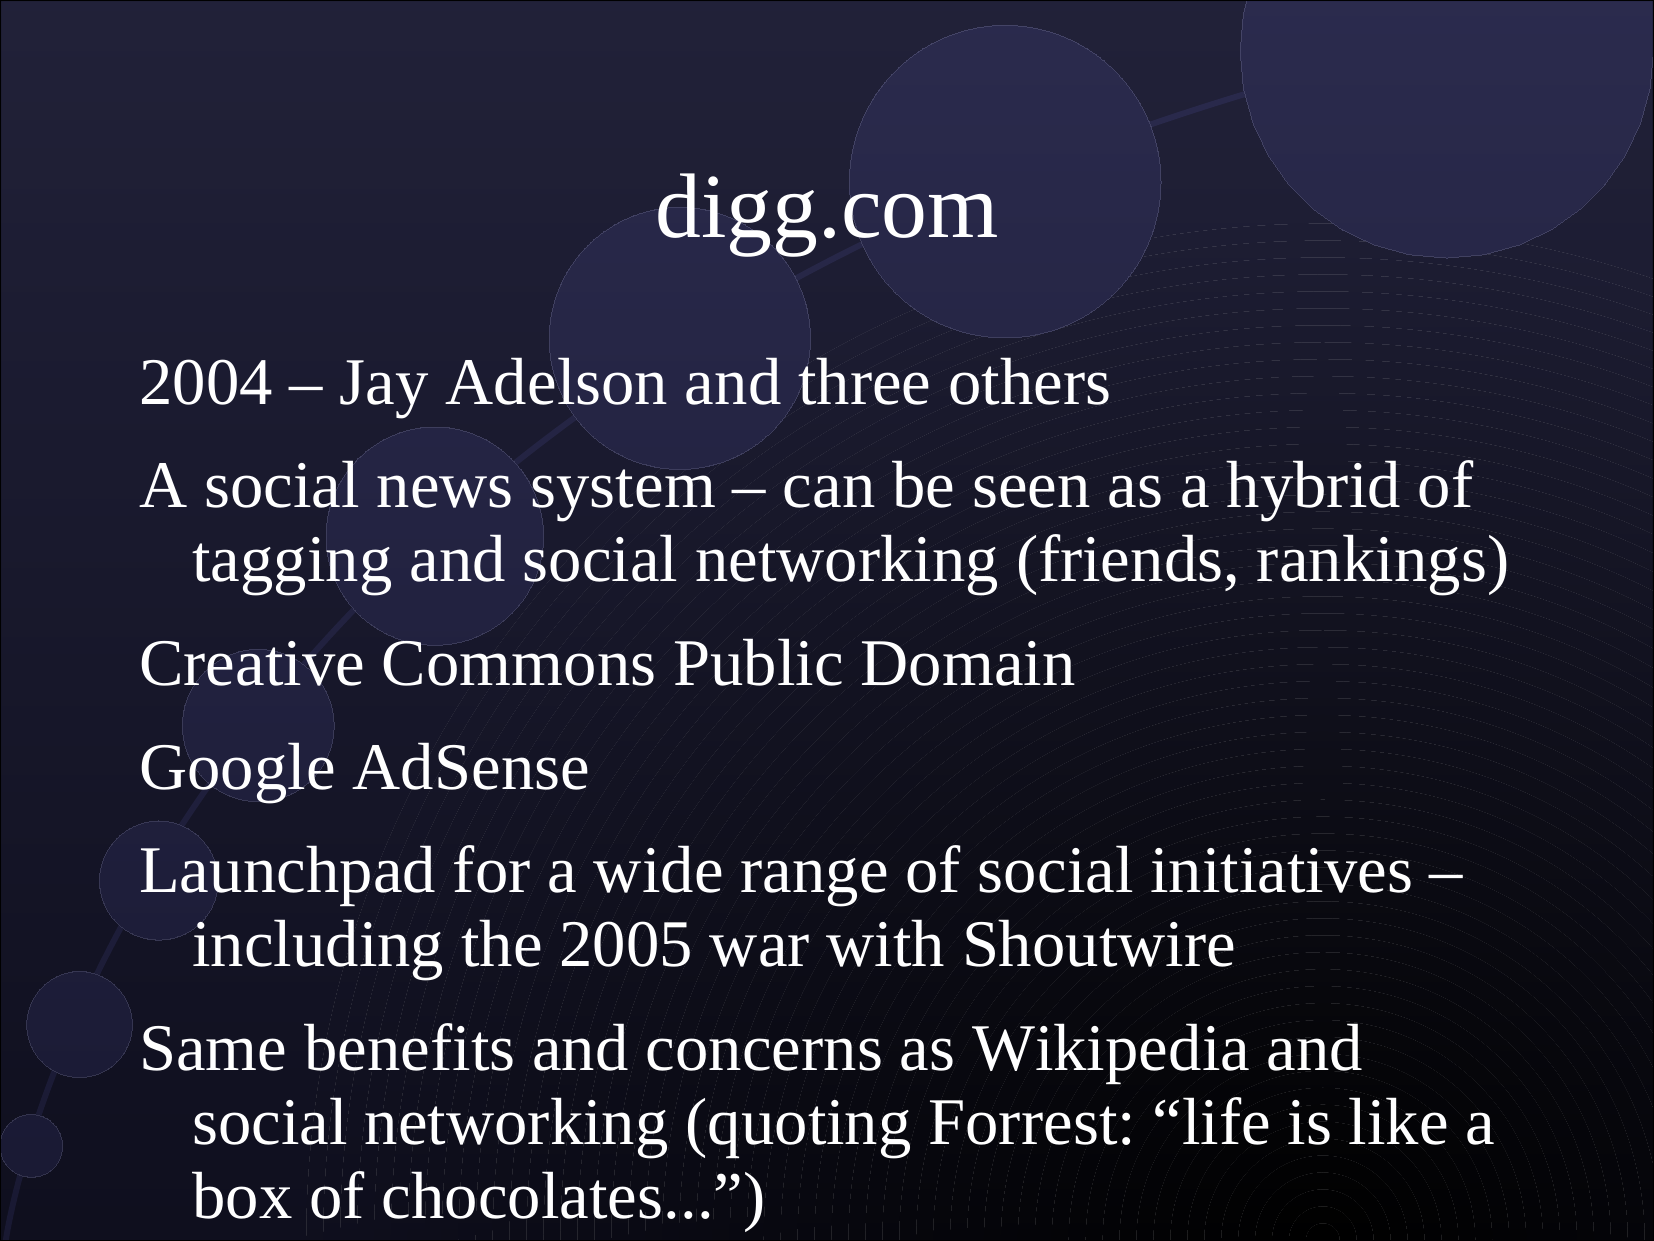

# digg.com
2004 – Jay Adelson and three others
A social news system – can be seen as a hybrid of tagging and social networking (friends, rankings)
Creative Commons Public Domain
Google AdSense
Launchpad for a wide range of social initiatives – including the 2005 war with Shoutwire
Same benefits and concerns as Wikipedia and social networking (quoting Forrest: “life is like a box of chocolates...”)